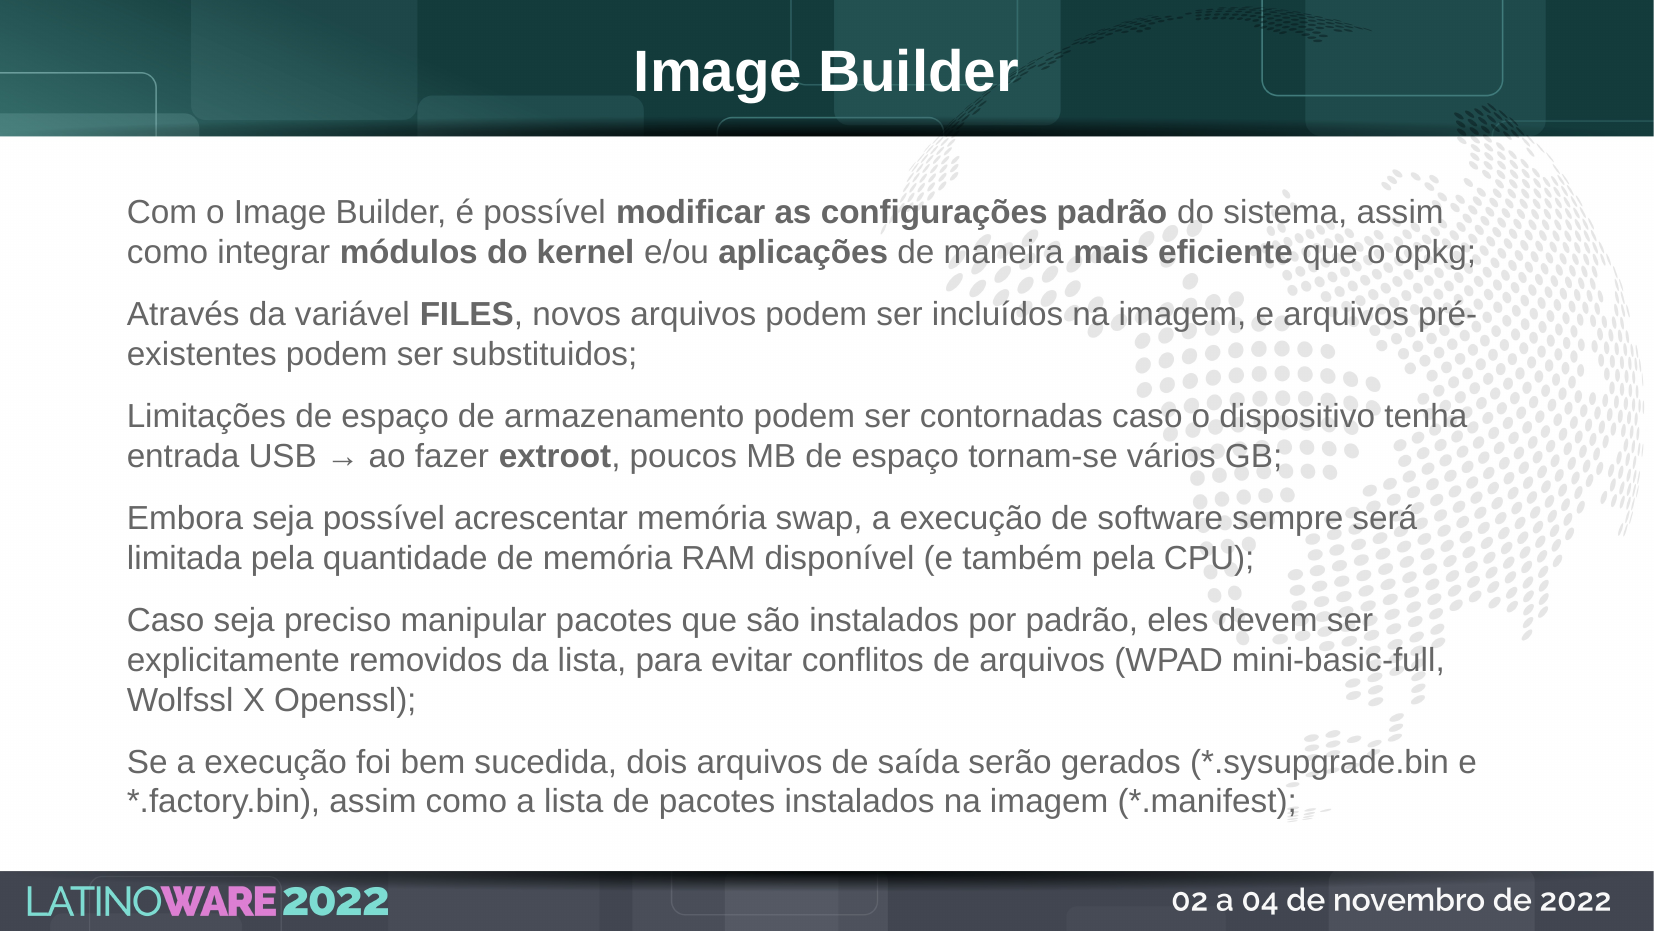

Image Builder
Com o Image Builder, é possível modificar as configurações padrão do sistema, assim como integrar módulos do kernel e/ou aplicações de maneira mais eficiente que o opkg;
Através da variável FILES, novos arquivos podem ser incluídos na imagem, e arquivos pré-existentes podem ser substituidos;
Limitações de espaço de armazenamento podem ser contornadas caso o dispositivo tenha entrada USB → ao fazer extroot, poucos MB de espaço tornam-se vários GB;
Embora seja possível acrescentar memória swap, a execução de software sempre será limitada pela quantidade de memória RAM disponível (e também pela CPU);
Caso seja preciso manipular pacotes que são instalados por padrão, eles devem ser explicitamente removidos da lista, para evitar conflitos de arquivos (WPAD mini-basic-full, Wolfssl X Openssl);
Se a execução foi bem sucedida, dois arquivos de saída serão gerados (*.sysupgrade.bin e *.factory.bin), assim como a lista de pacotes instalados na imagem (*.manifest);